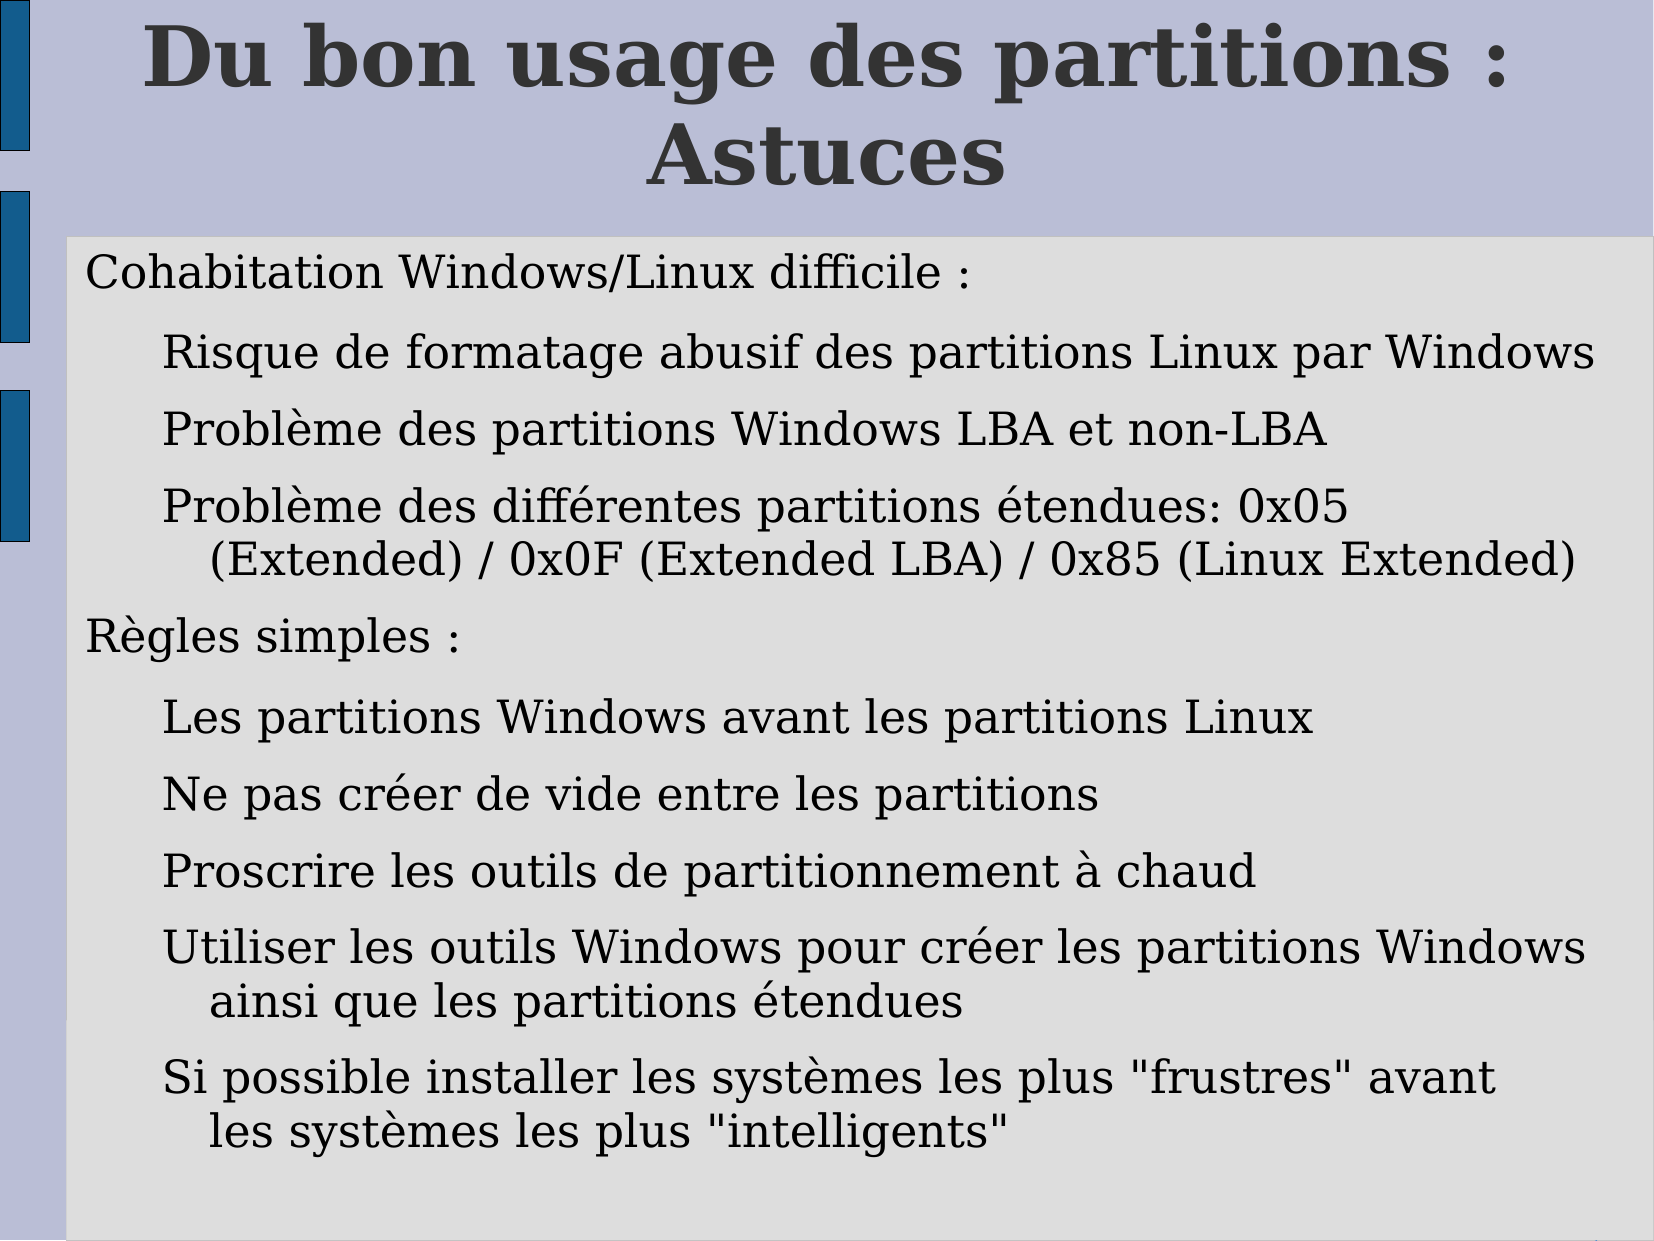

# Du bon usage des partitions : Astuces
Cohabitation Windows/Linux difficile :
Risque de formatage abusif des partitions Linux par Windows
Problème des partitions Windows LBA et non-LBA
Problème des différentes partitions étendues: 0x05
(Extended) / 0x0F (Extended LBA) / 0x85 (Linux Extended)
Règles simples :
Les partitions Windows avant les partitions Linux
Ne pas créer de vide entre les partitions
Proscrire les outils de partitionnement à chaud
Utiliser les outils Windows pour créer les partitions Windows ainsi que les partitions étendues
Si possible installer les systèmes les plus "frustres" avant
les systèmes les plus "intelligents"